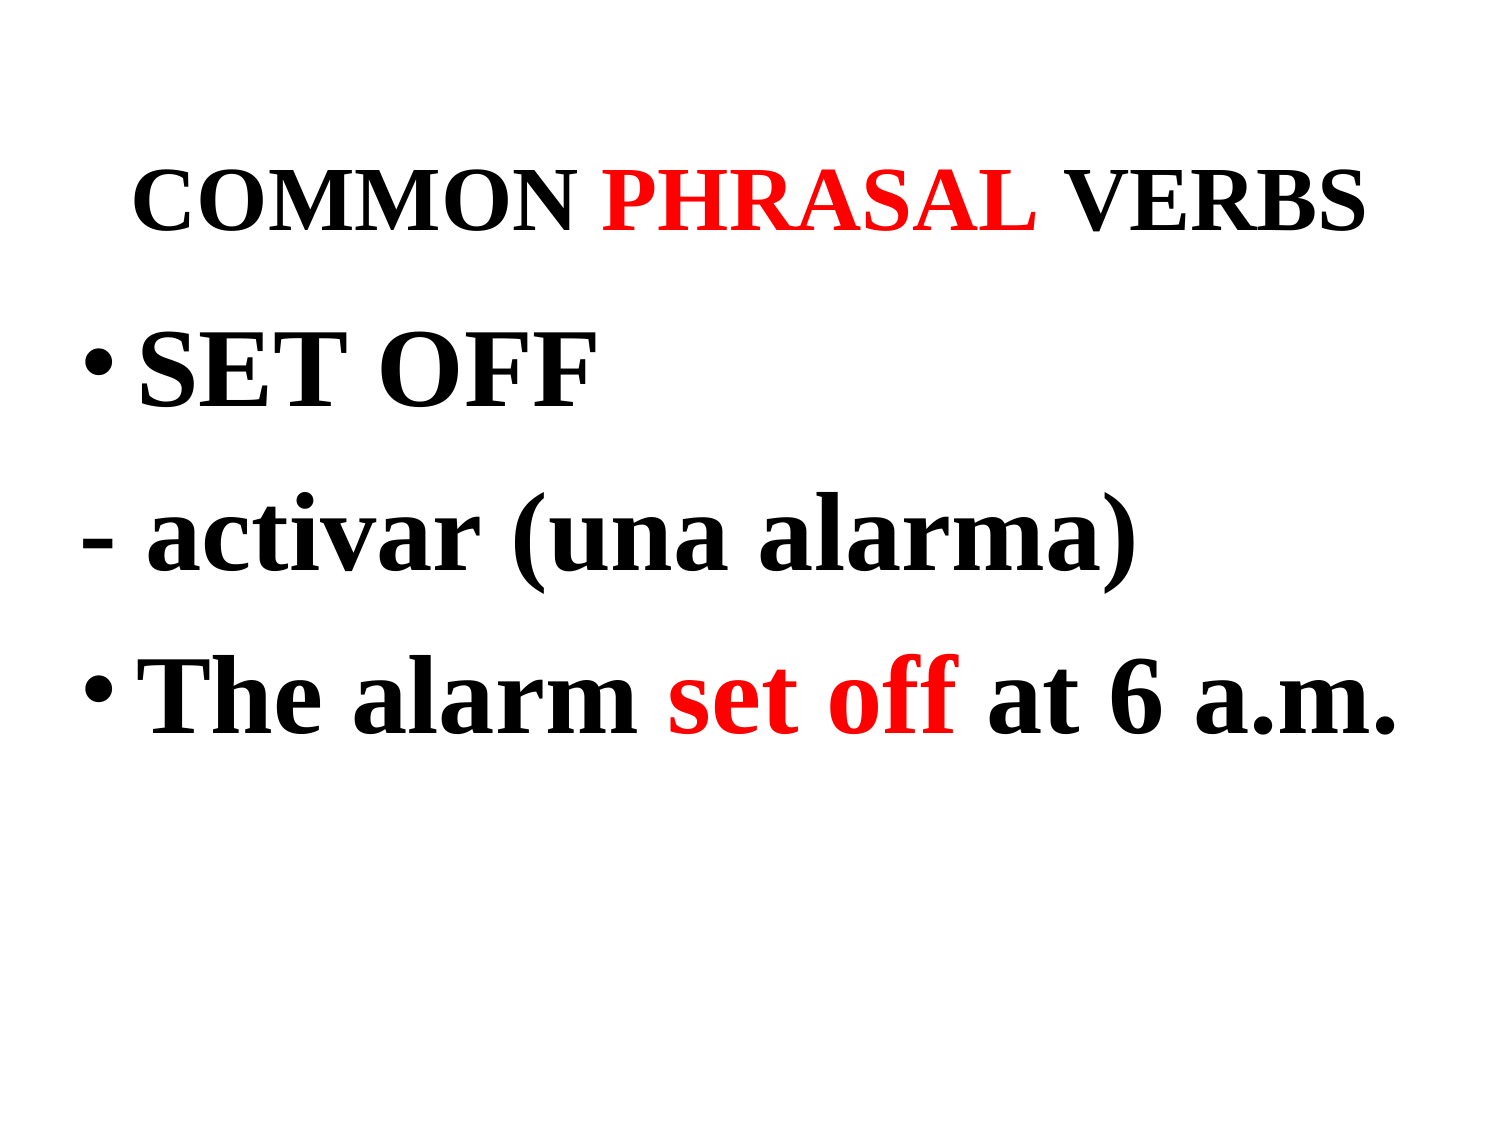

# COMMON PHRASAL VERBS
SET OFF
- activar (una alarma)
The alarm set off at 6 a.m.